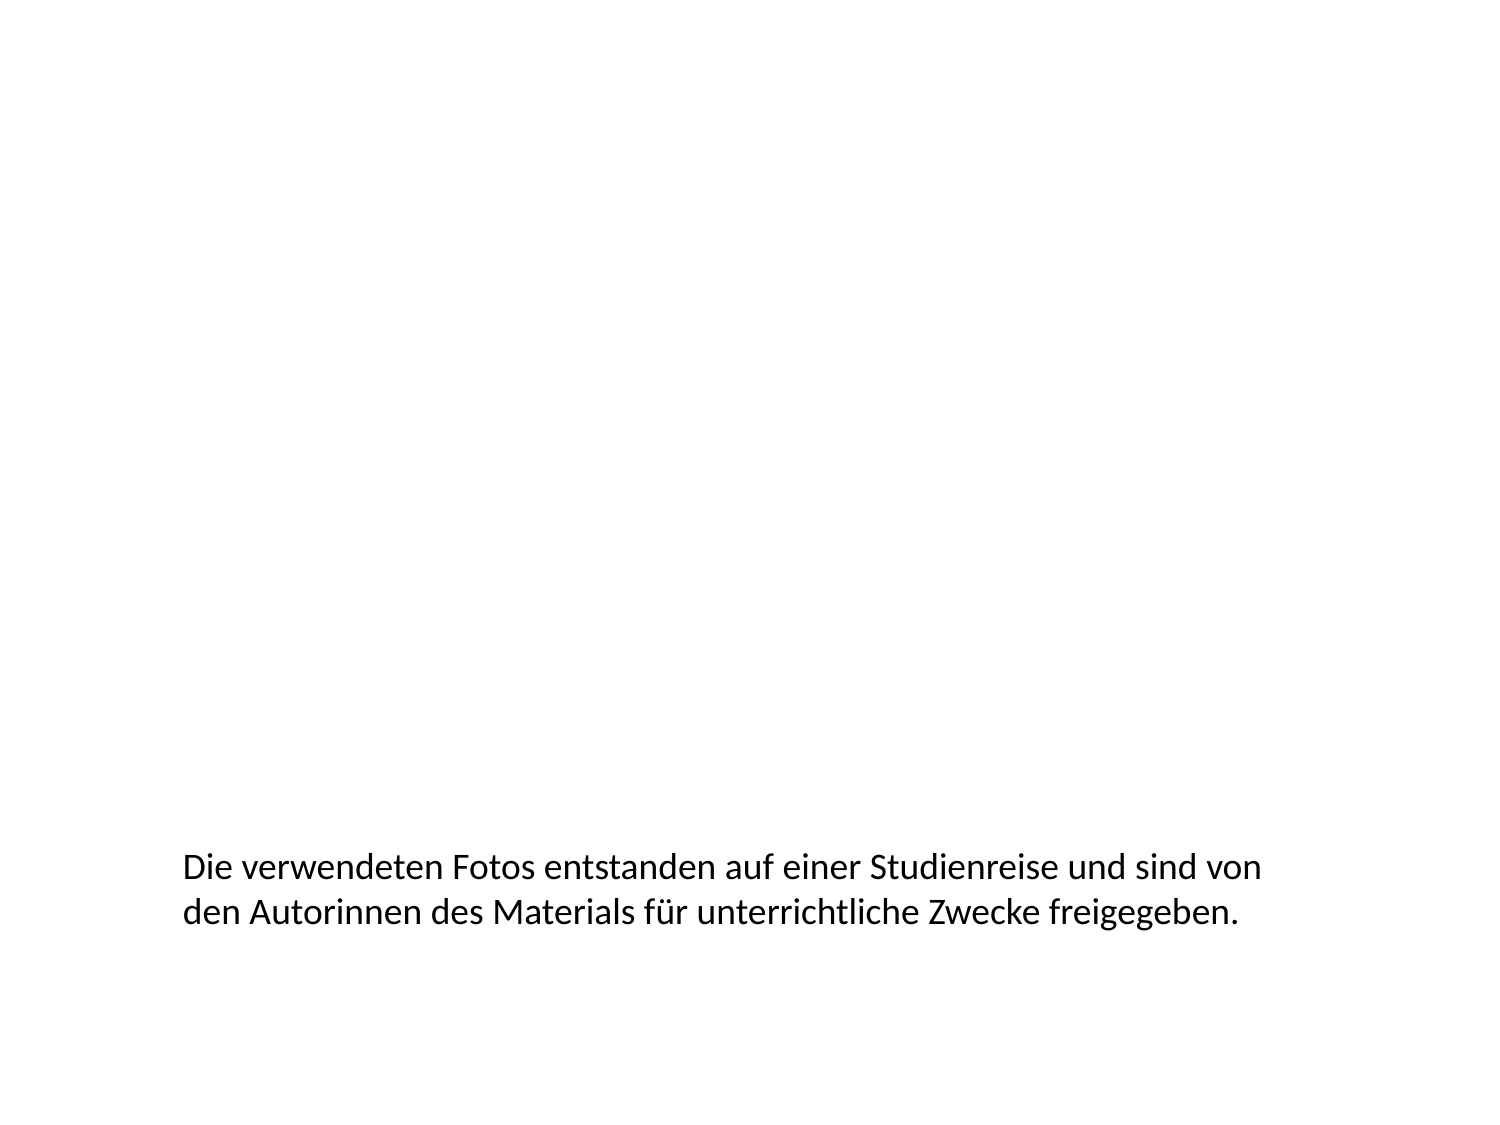

Die verwendeten Fotos entstanden auf einer Studienreise und sind von den Autorinnen des Materials für unterrichtliche Zwecke freigegeben.